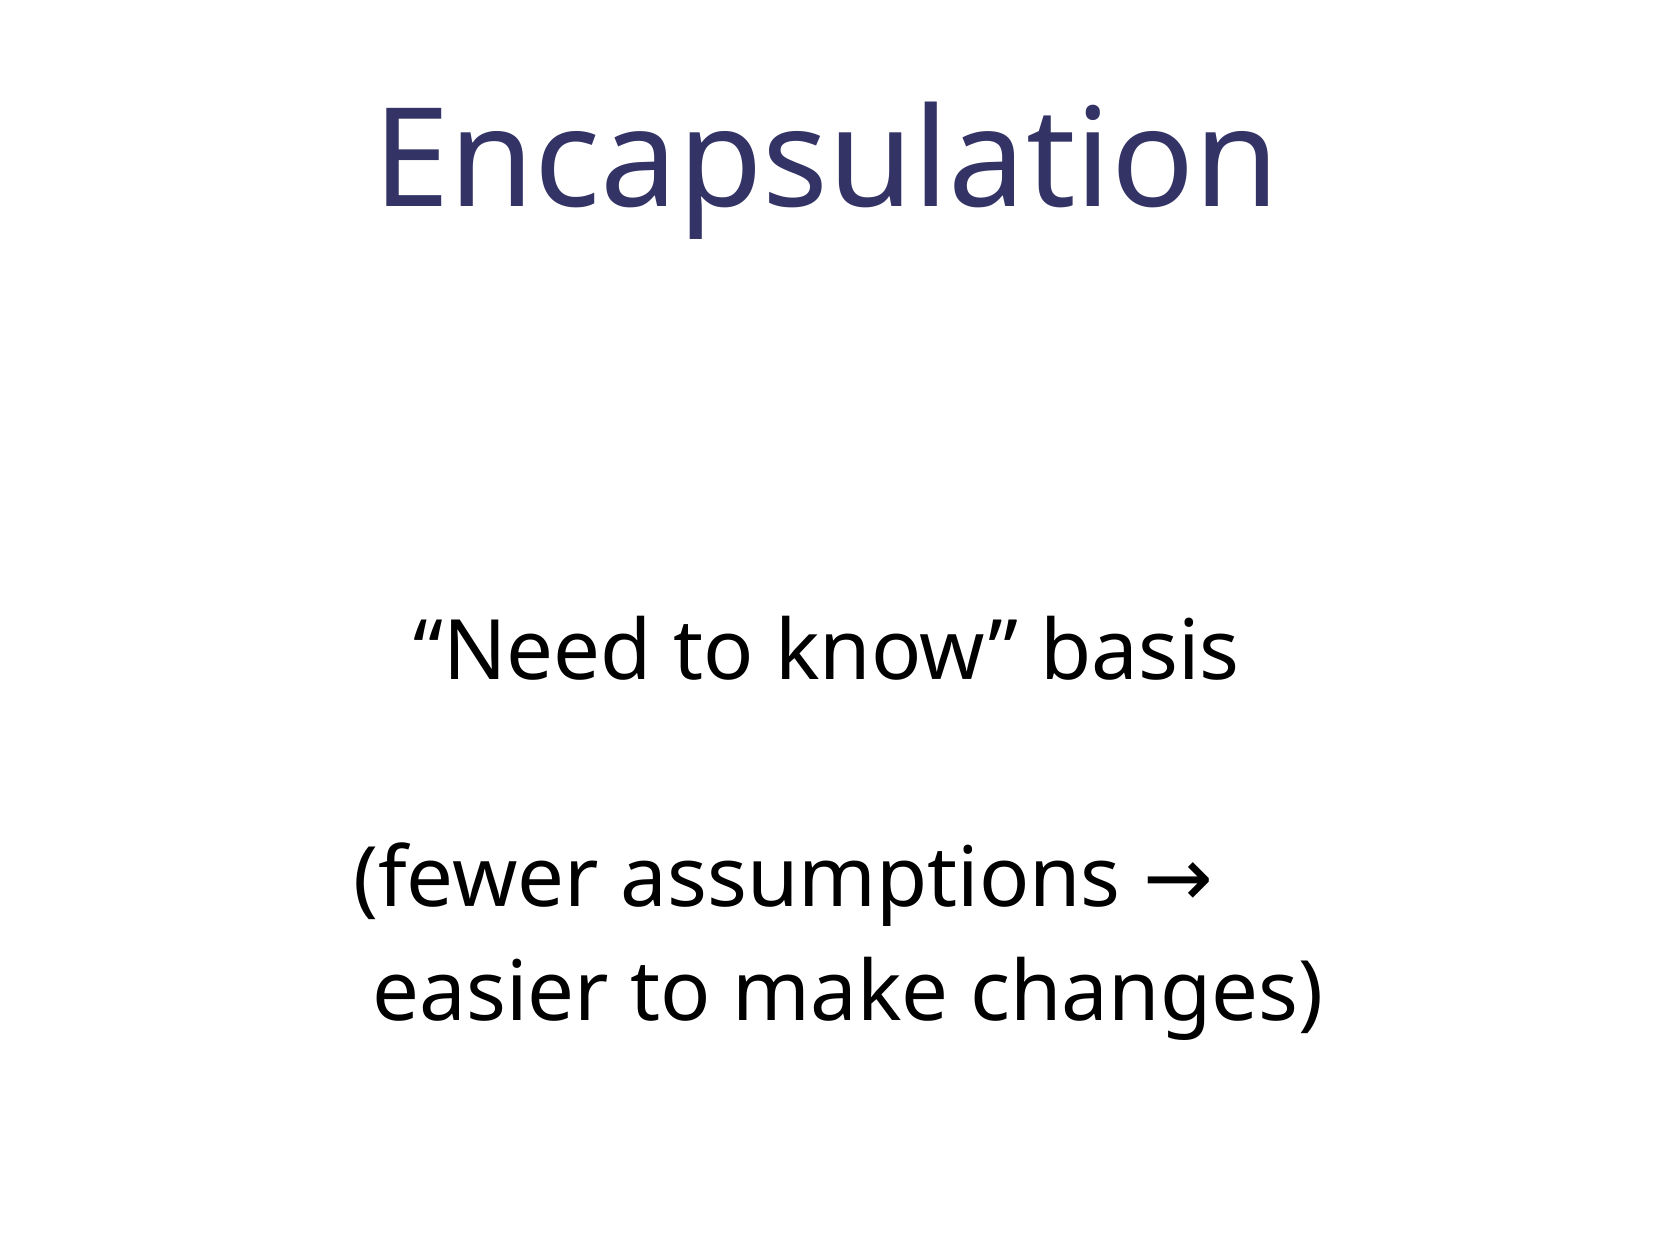

# Encapsulation
“Need to know” basis
(fewer assumptions →
 easier to make changes)